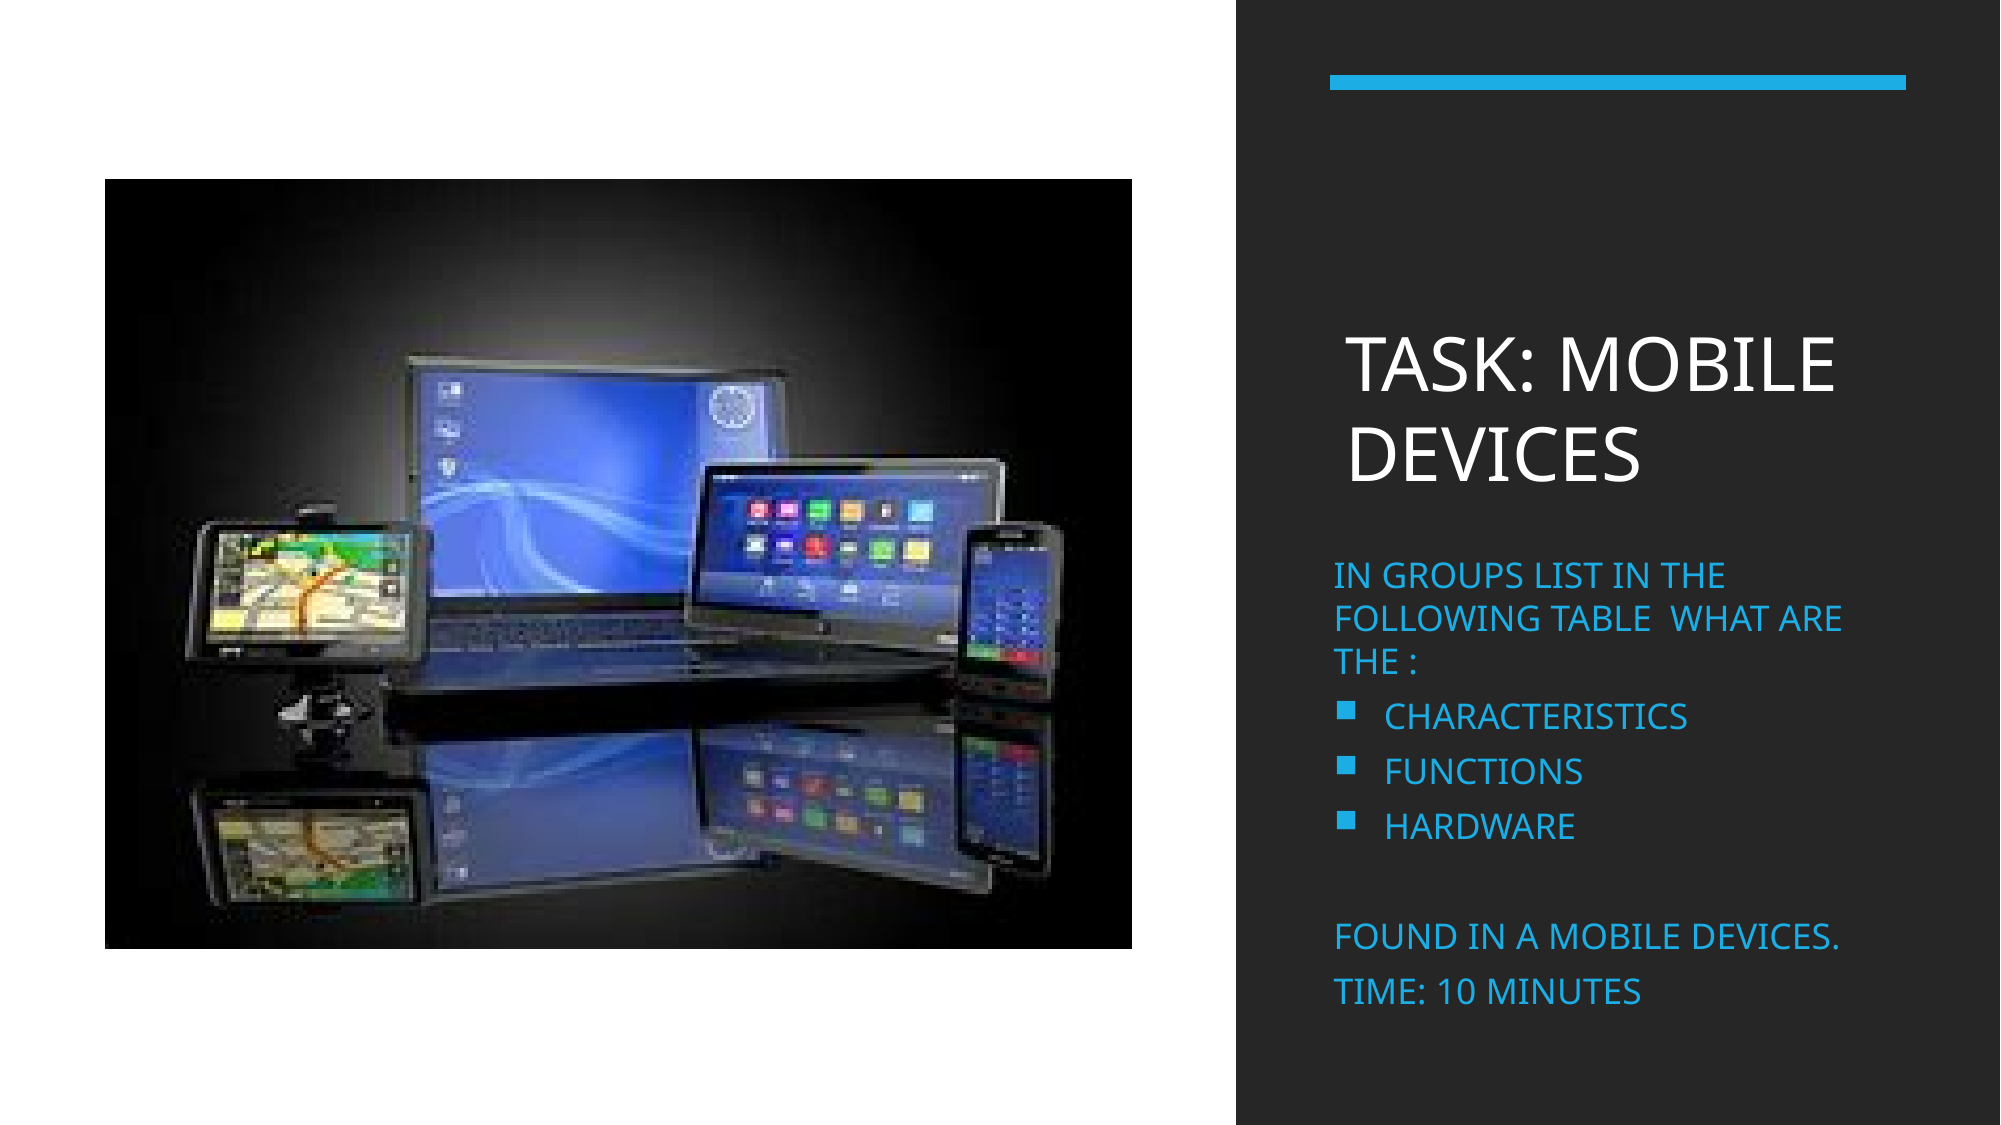

# Task: mobile devices
In groups list IN THE FOLLOWING TABLE What are the :
Characteristics
functions
hardware
found in a mobile devices.
Time: 10 Minutes